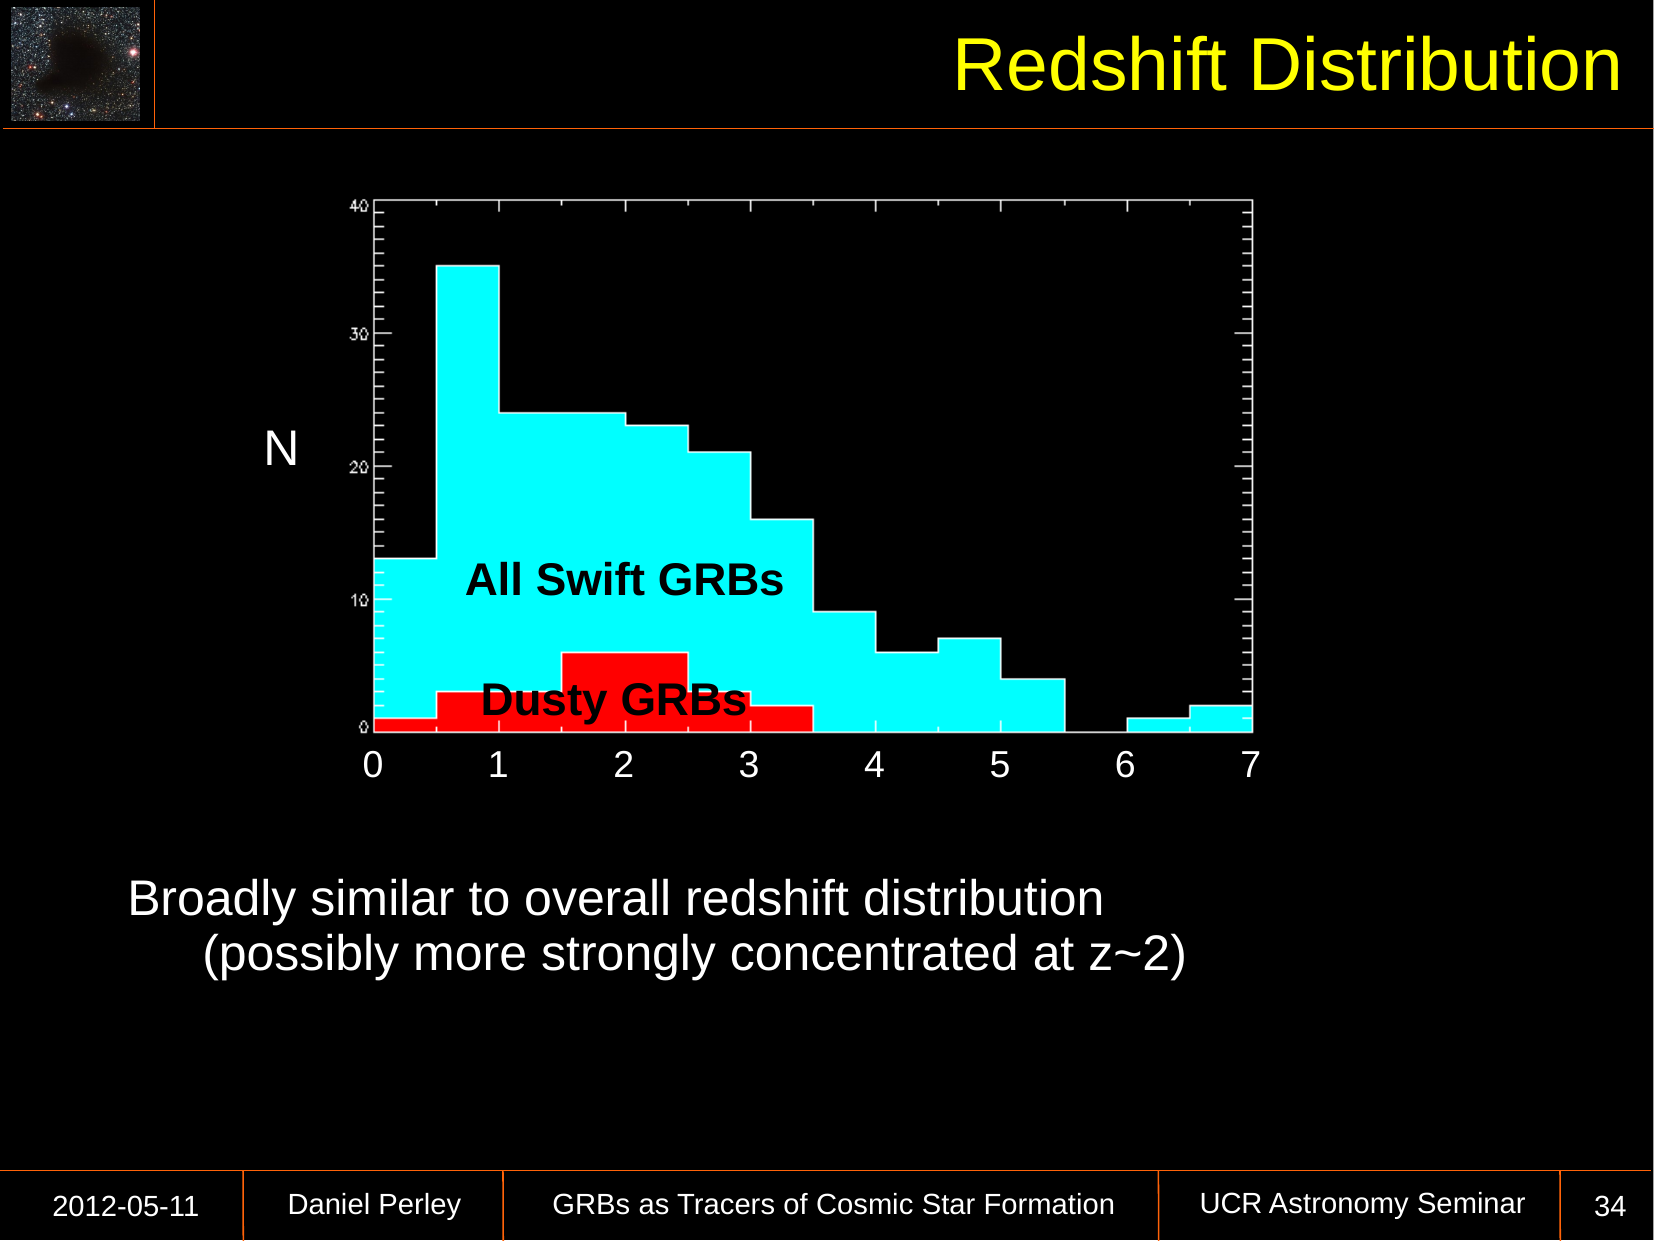

# Redshift Distribution
N
All Swift GRBs
Dusty GRBs
 0 1 2 3 4 5 6 7
Broadly similar to overall redshift distribution
	(possibly more strongly concentrated at z~2)
2012-05-11
34